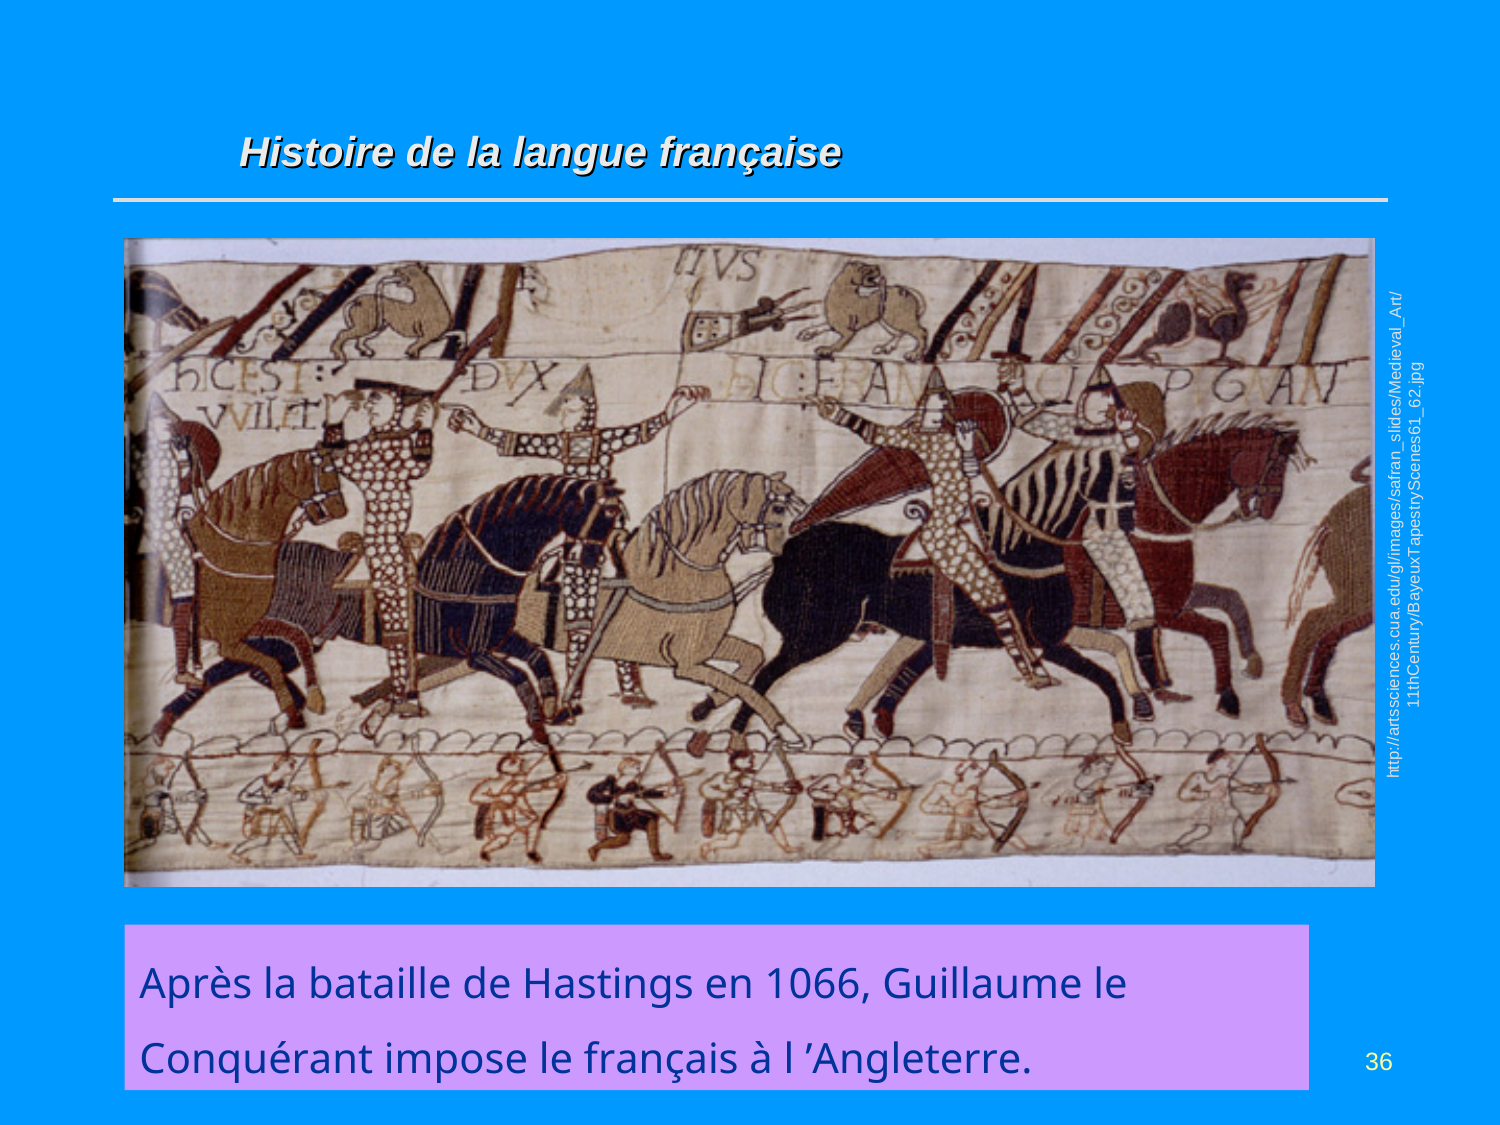

Histoire de la langue française
http://artssciences.cua.edu/gl/images/safran_slides/Medieval_Art/11thCentury/BayeuxTapestryScenes61_62.jpg
Après la bataille de Hastings en 1066, Guillaume le Conquérant impose le français à l ’Angleterre.
36